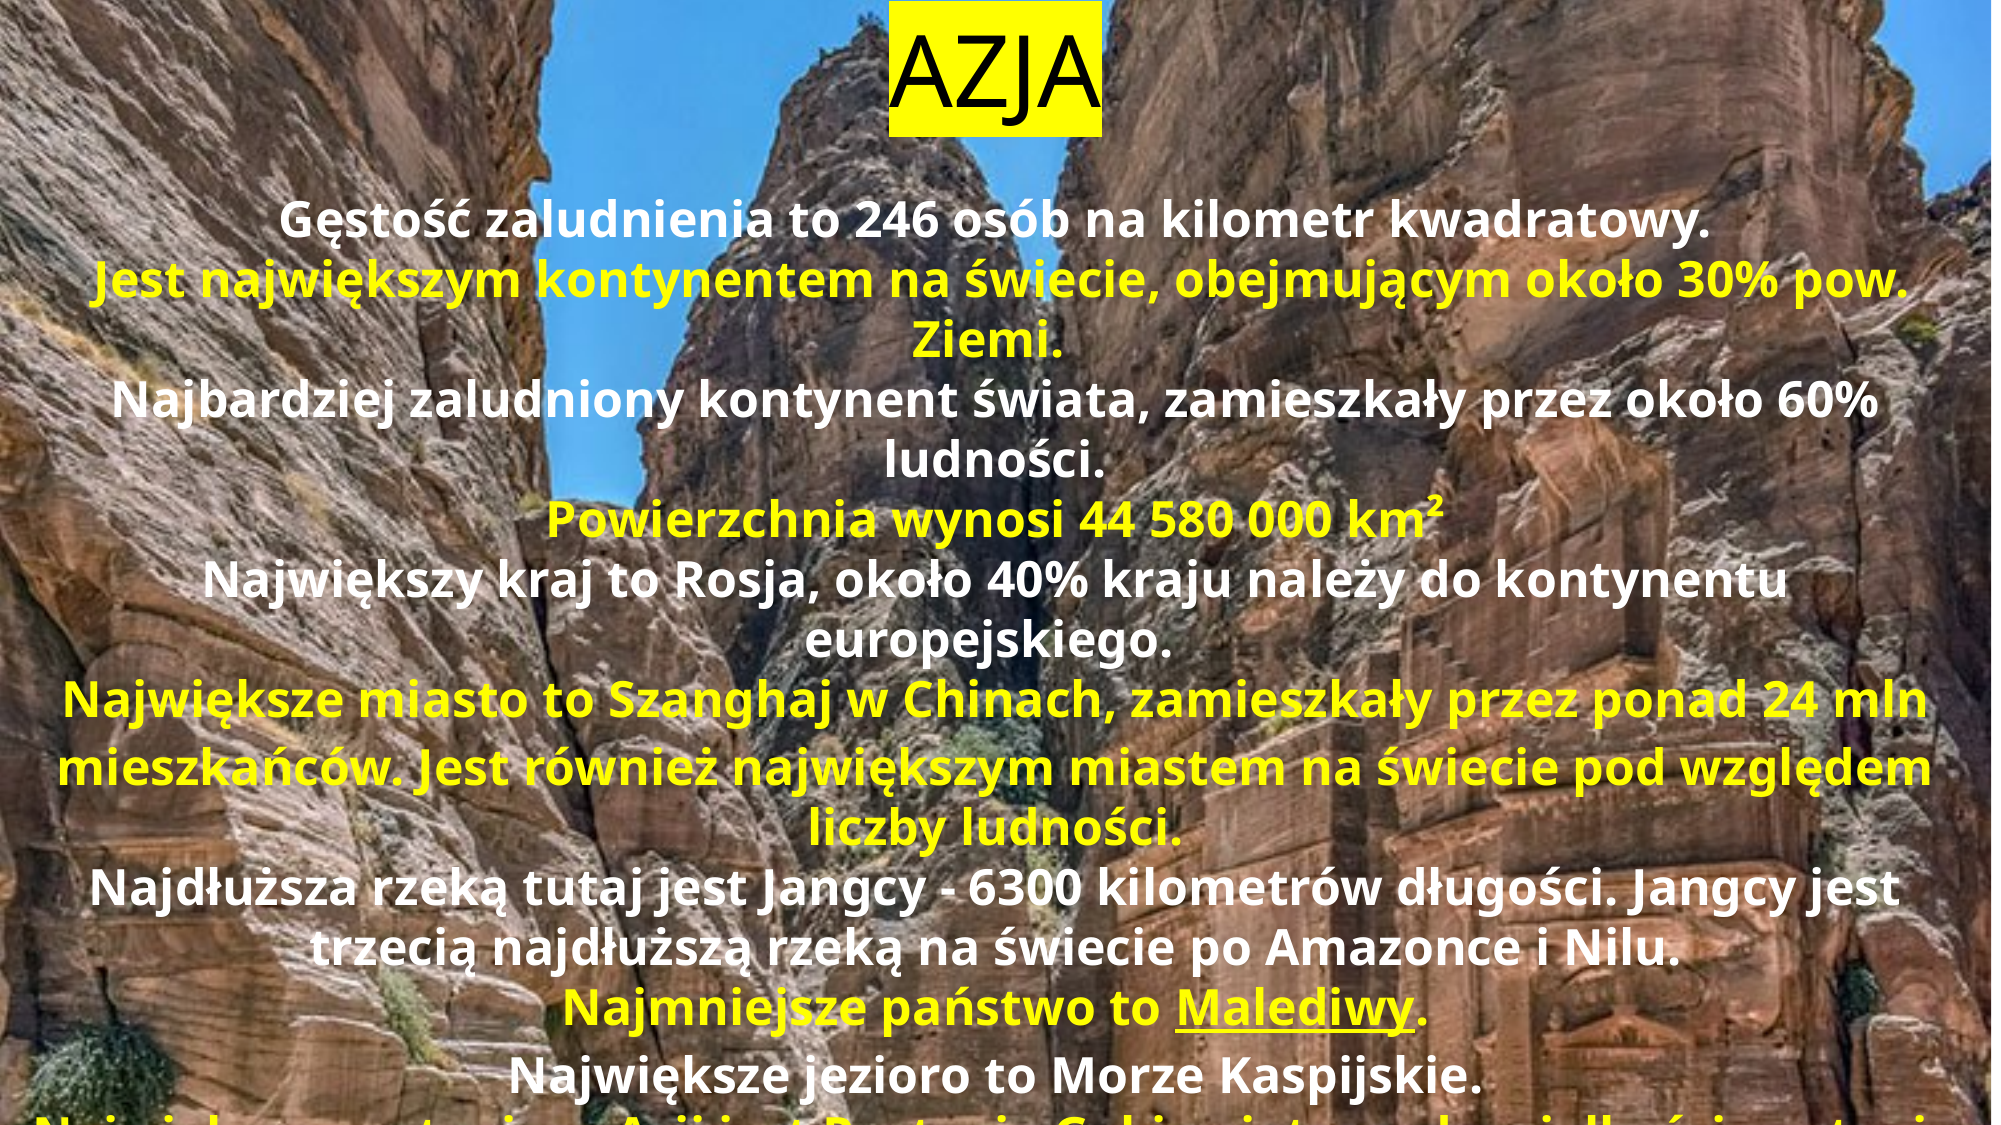

AZJA
Gęstość zaludnienia to 246 osób na kilometr kwadratowy.
 Jest największym kontynentem na świecie, obejmującym około 30% pow. Ziemi.
Najbardziej zaludniony kontynent świata, zamieszkały przez około 60% ludności.
Powierzchnia wynosi 44 580 000 km²
Największy kraj to Rosja, około 40% kraju należy do kontynentu europejskiego.
Największe miasto to Szanghaj w Chinach, zamieszkały przez ponad 24 mln mieszkańców. Jest również największym miastem na świecie pod względem liczby ludności.
Najdłuższa rzeką tutaj jest Jangcy - 6300 kilometrów długości. Jangcy jest trzecią najdłuższą rzeką na świecie po Amazonce i Nilu.
Najmniejsze państwo to Malediwy.
Największe jezioro to Morze Kaspijskie.
Największą pustynią w Azji jest Pustynia Gobi - piątą co do wielkości pustynią na świecie.